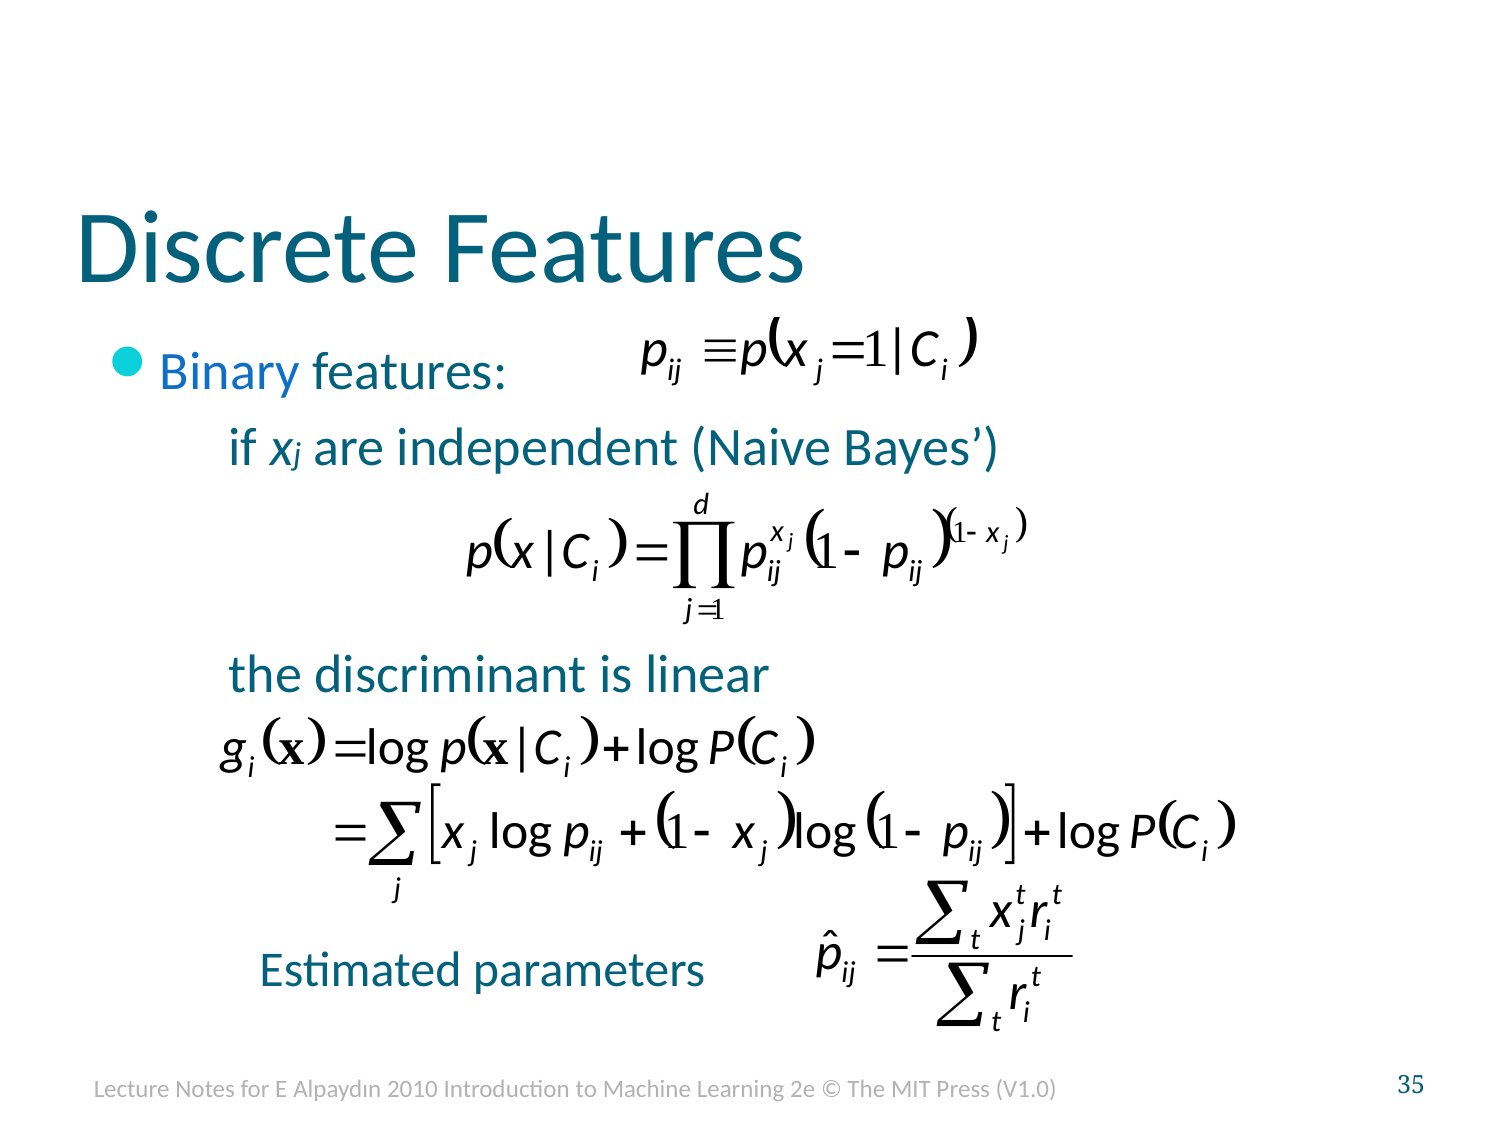

# Discrete Features
Binary features:
		if xj are independent (Naive Bayes’)
		the discriminant is linear
Estimated parameters
Lecture Notes for E Alpaydın 2010 Introduction to Machine Learning 2e © The MIT Press (V1.0)